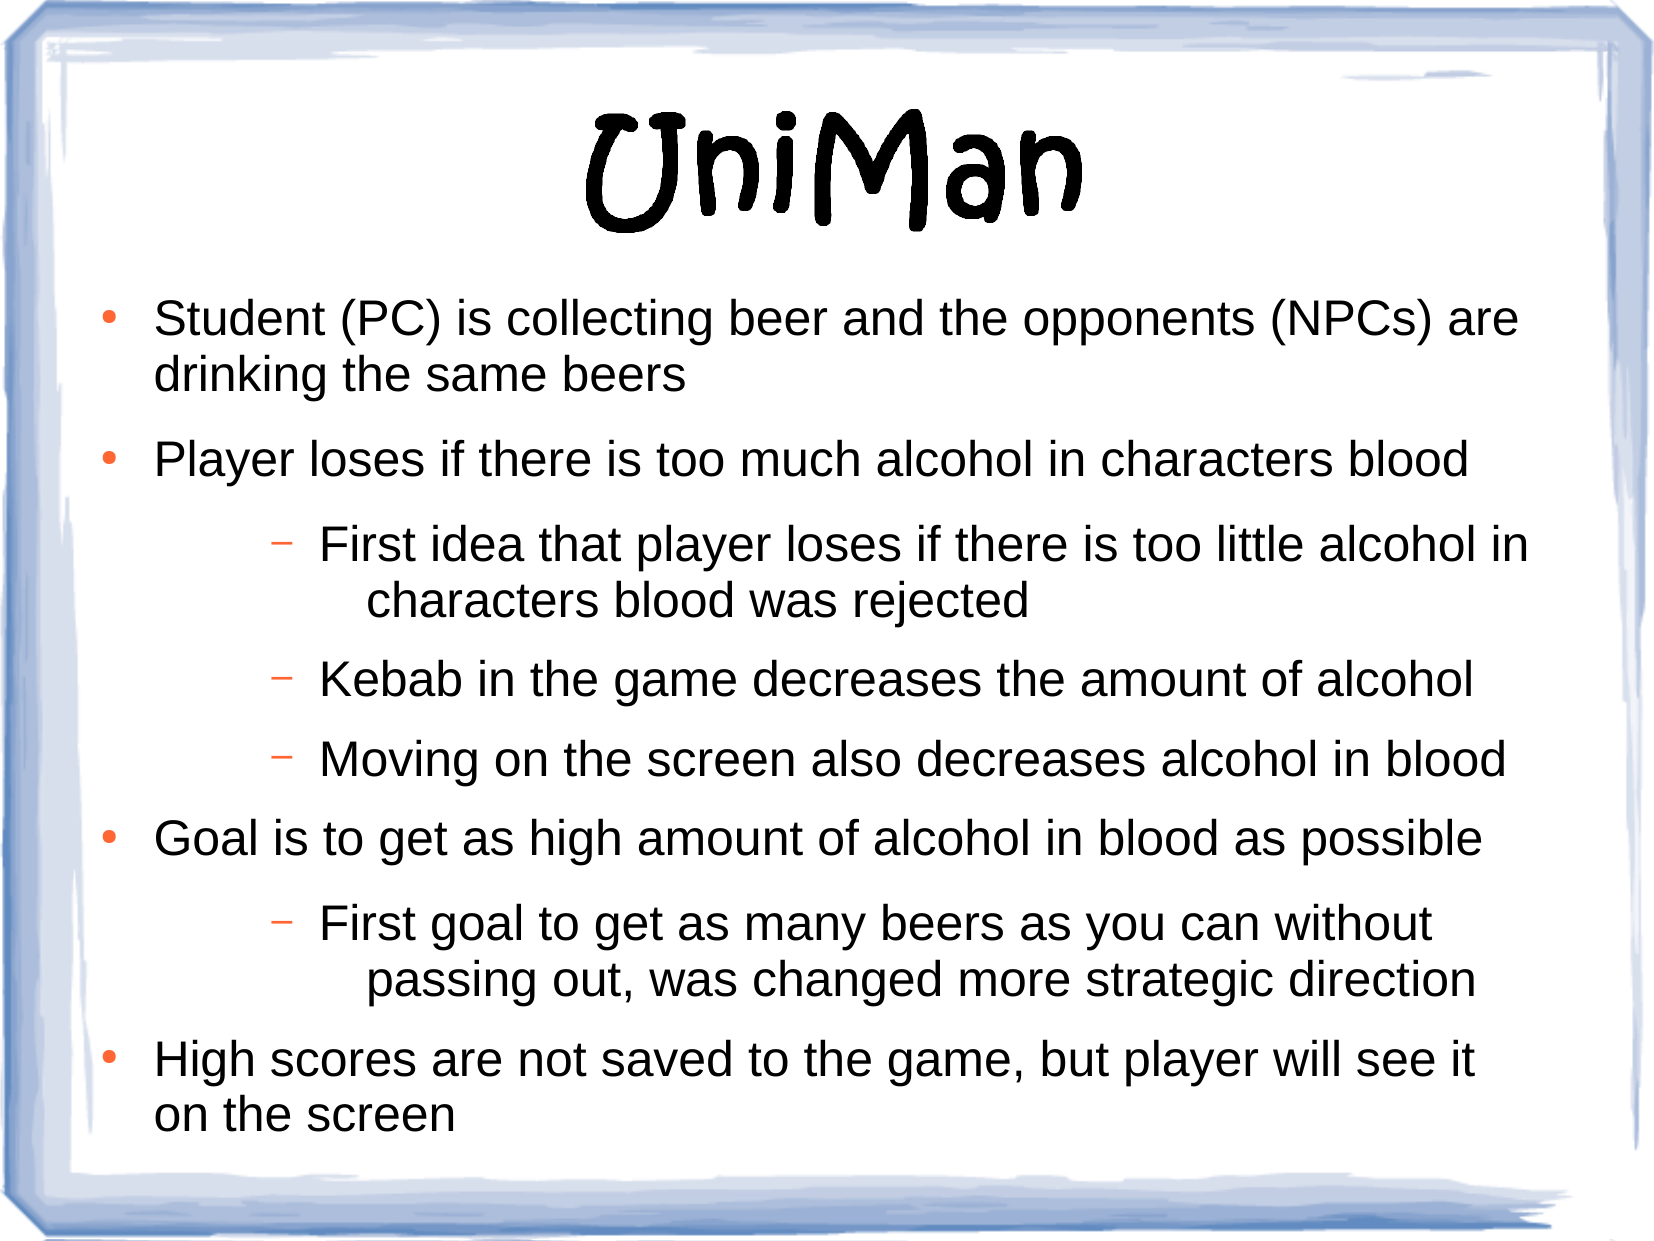

# Student (PC) is collecting beer and the opponents (NPCs) are drinking the same beers
Player loses if there is too much alcohol in characters blood
First idea that player loses if there is too little alcohol in characters blood was rejected
Kebab in the game decreases the amount of alcohol
Moving on the screen also decreases alcohol in blood
Goal is to get as high amount of alcohol in blood as possible
First goal to get as many beers as you can without passing out, was changed more strategic direction
High scores are not saved to the game, but player will see it on the screen